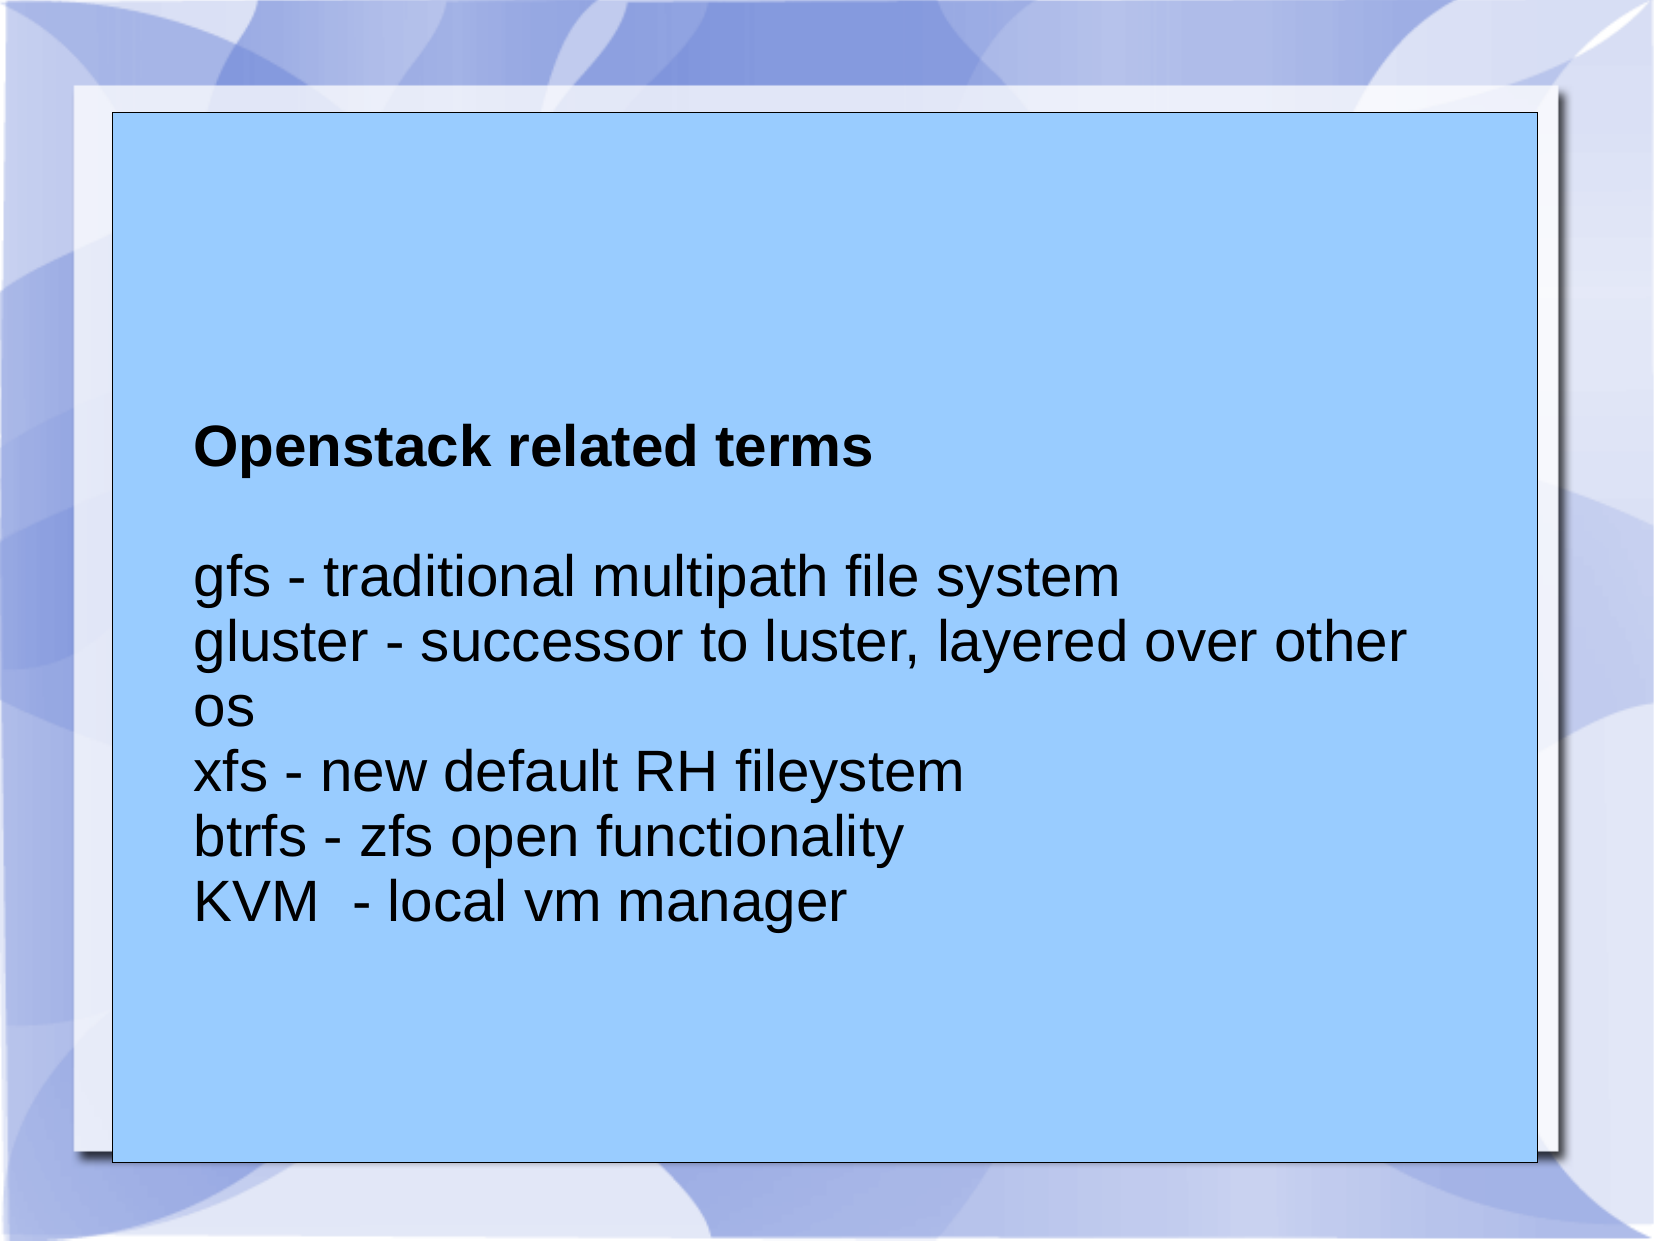

Openstack related terms
gfs - traditional multipath file system
gluster - successor to luster, layered over other os
xfs - new default RH fileystem
btrfs - zfs open functionality
KVM - local vm manager